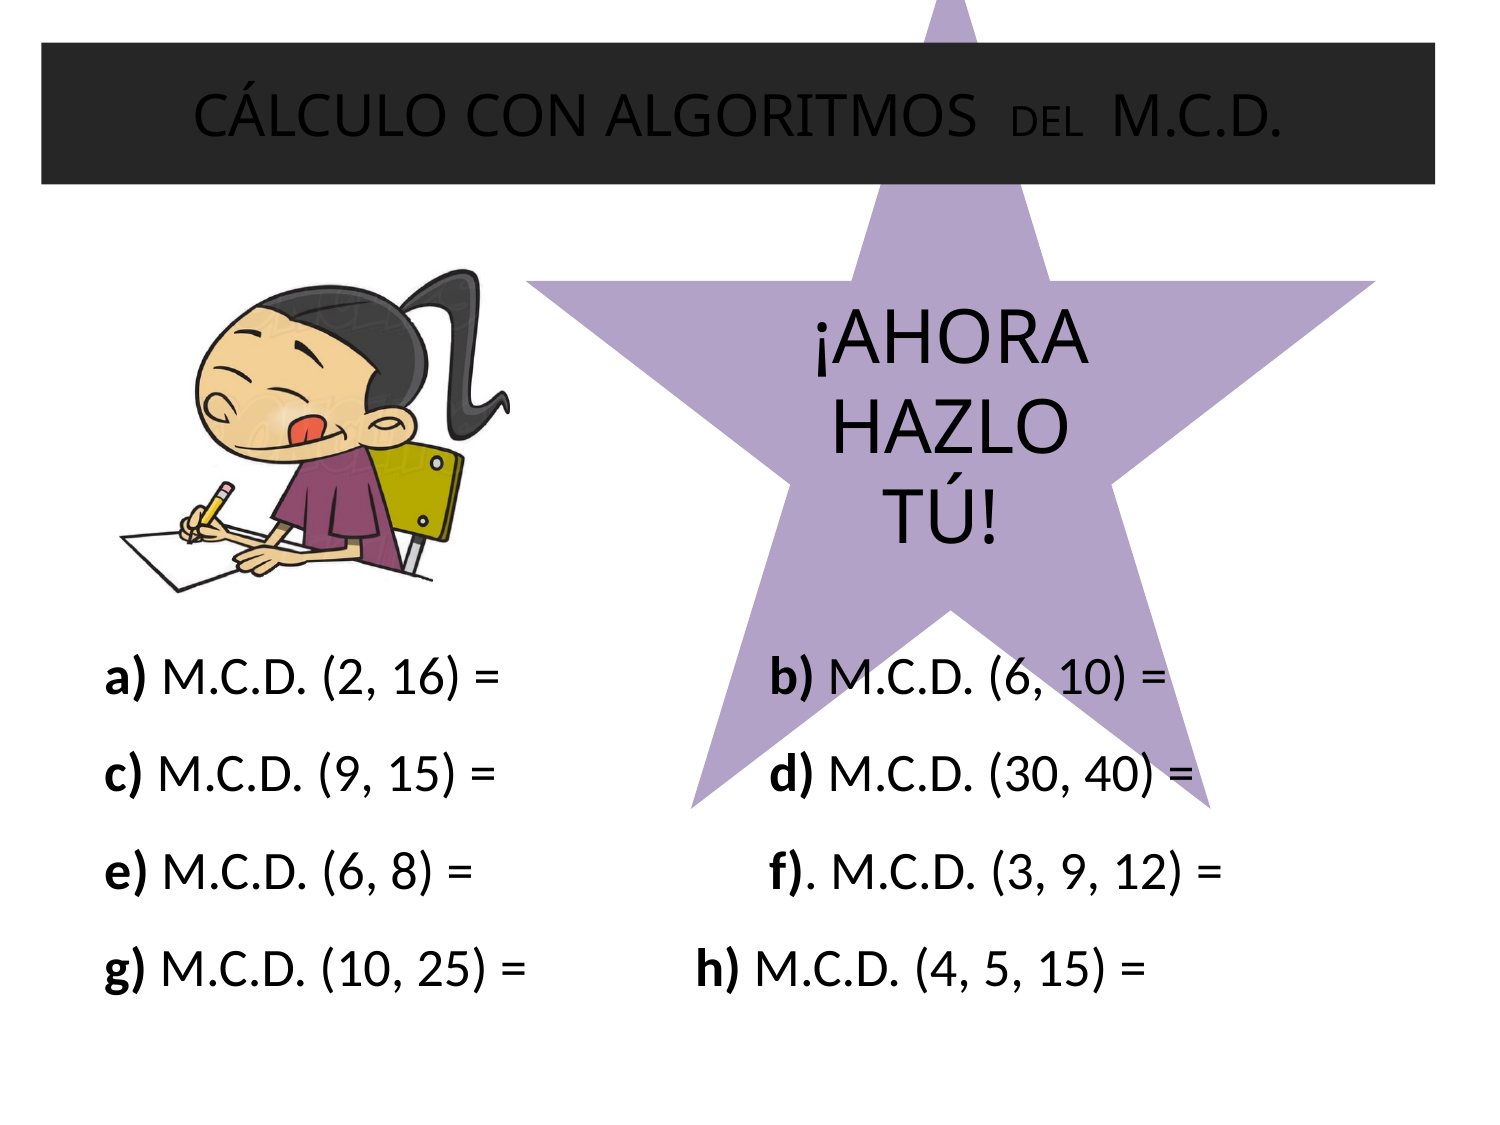

¡AHORA HAZLO TÚ!
CÁLCULO CON ALGORITMOS DEL M.C.D.
a) M.C.D. (2, 16) = 	 		b) M.C.D. (6, 10) =
c) M.C.D. (9, 15) = 		 	d) M.C.D. (30, 40) =
e) M.C.D. (6, 8) = 		 	f). M.C.D. (3, 9, 12) =
g) M.C.D. (10, 25) = 		h) M.C.D. (4, 5, 15) =